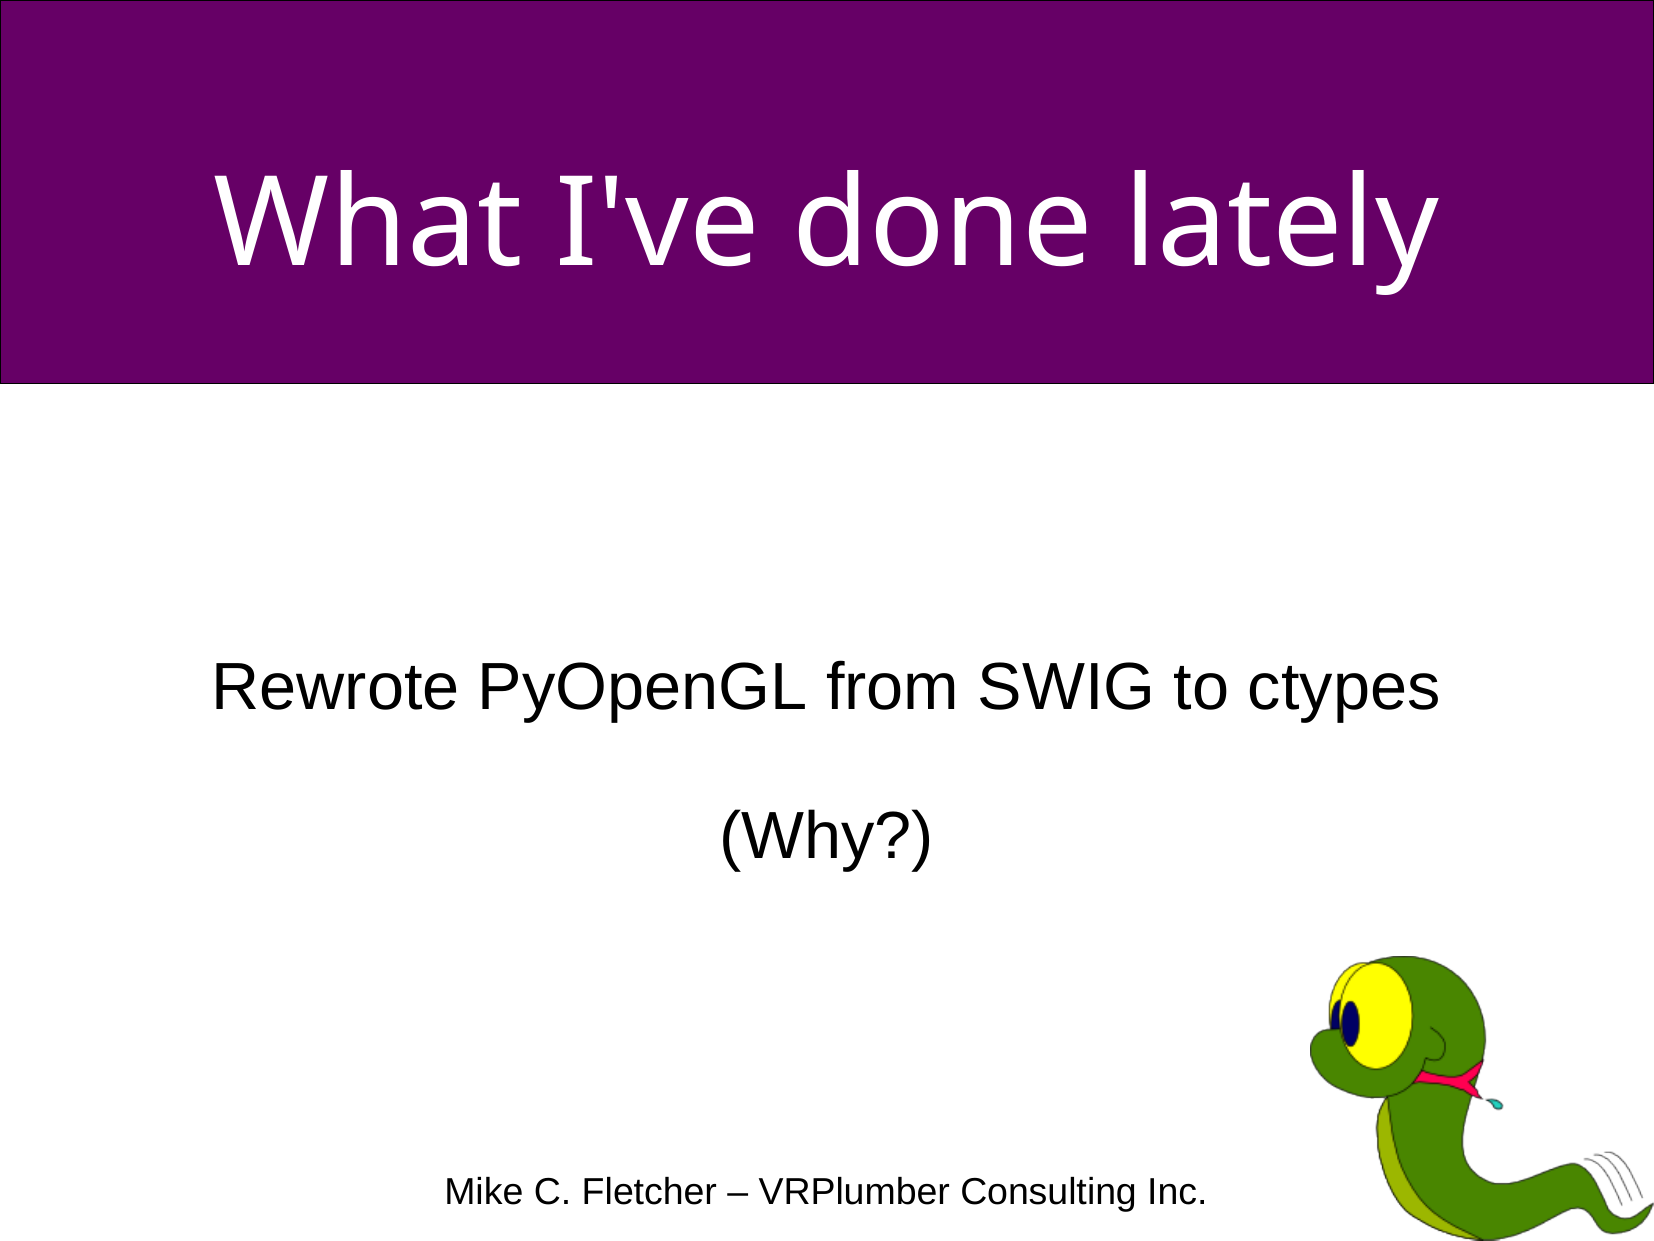

# What I've done lately
Rewrote PyOpenGL from SWIG to ctypes
(Why?)